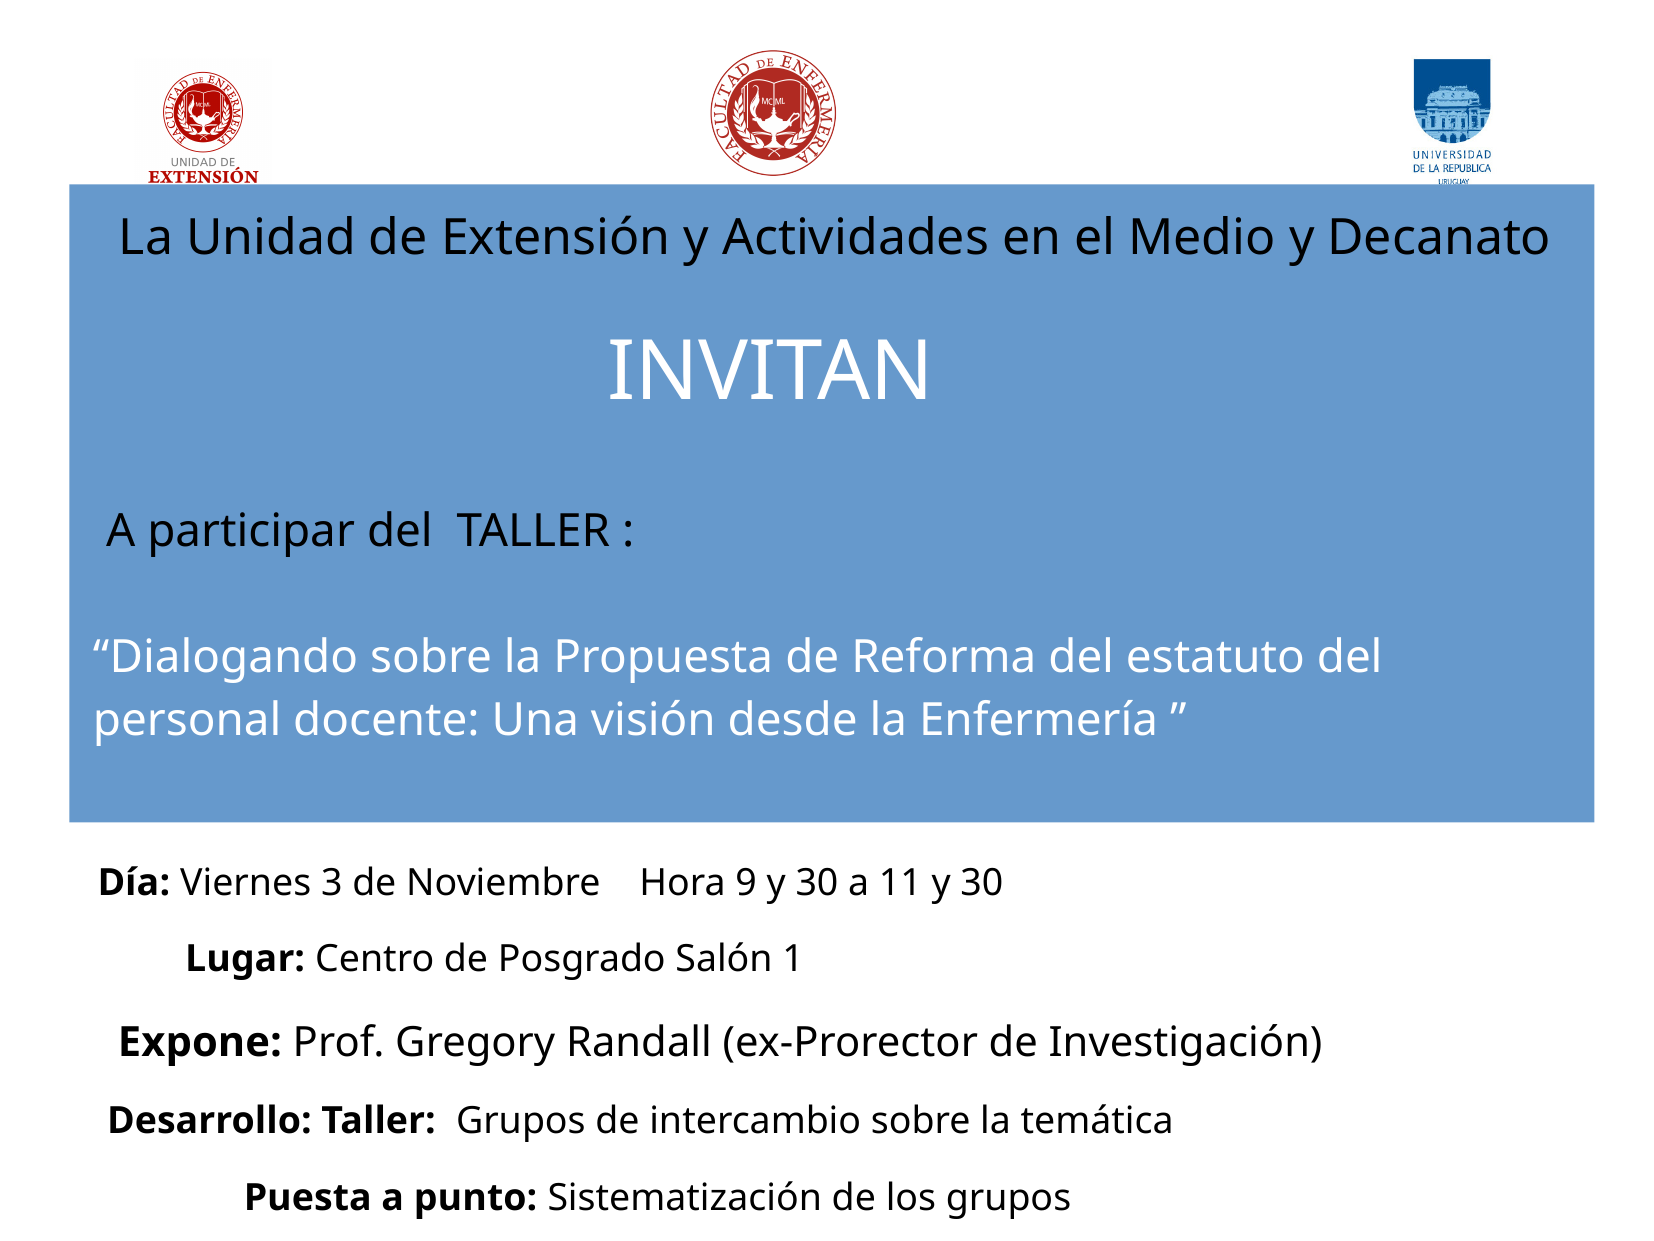

#
 La Unidad de Extensión y Actividades en el Medio y Decanato
 INVITAN
 A participar del TALLER :
“Dialogando sobre la Propuesta de Reforma del estatuto del personal docente: Una visión desde la Enfermería ”
Día: Viernes 3 de Noviembre Hora 9 y 30 a 11 y 30
 Lugar: Centro de Posgrado Salón 1
 Expone: Prof. Gregory Randall (ex-Prorector de Investigación)
 Desarrollo: Taller: Grupos de intercambio sobre la temática
 Puesta a punto: Sistematización de los grupos